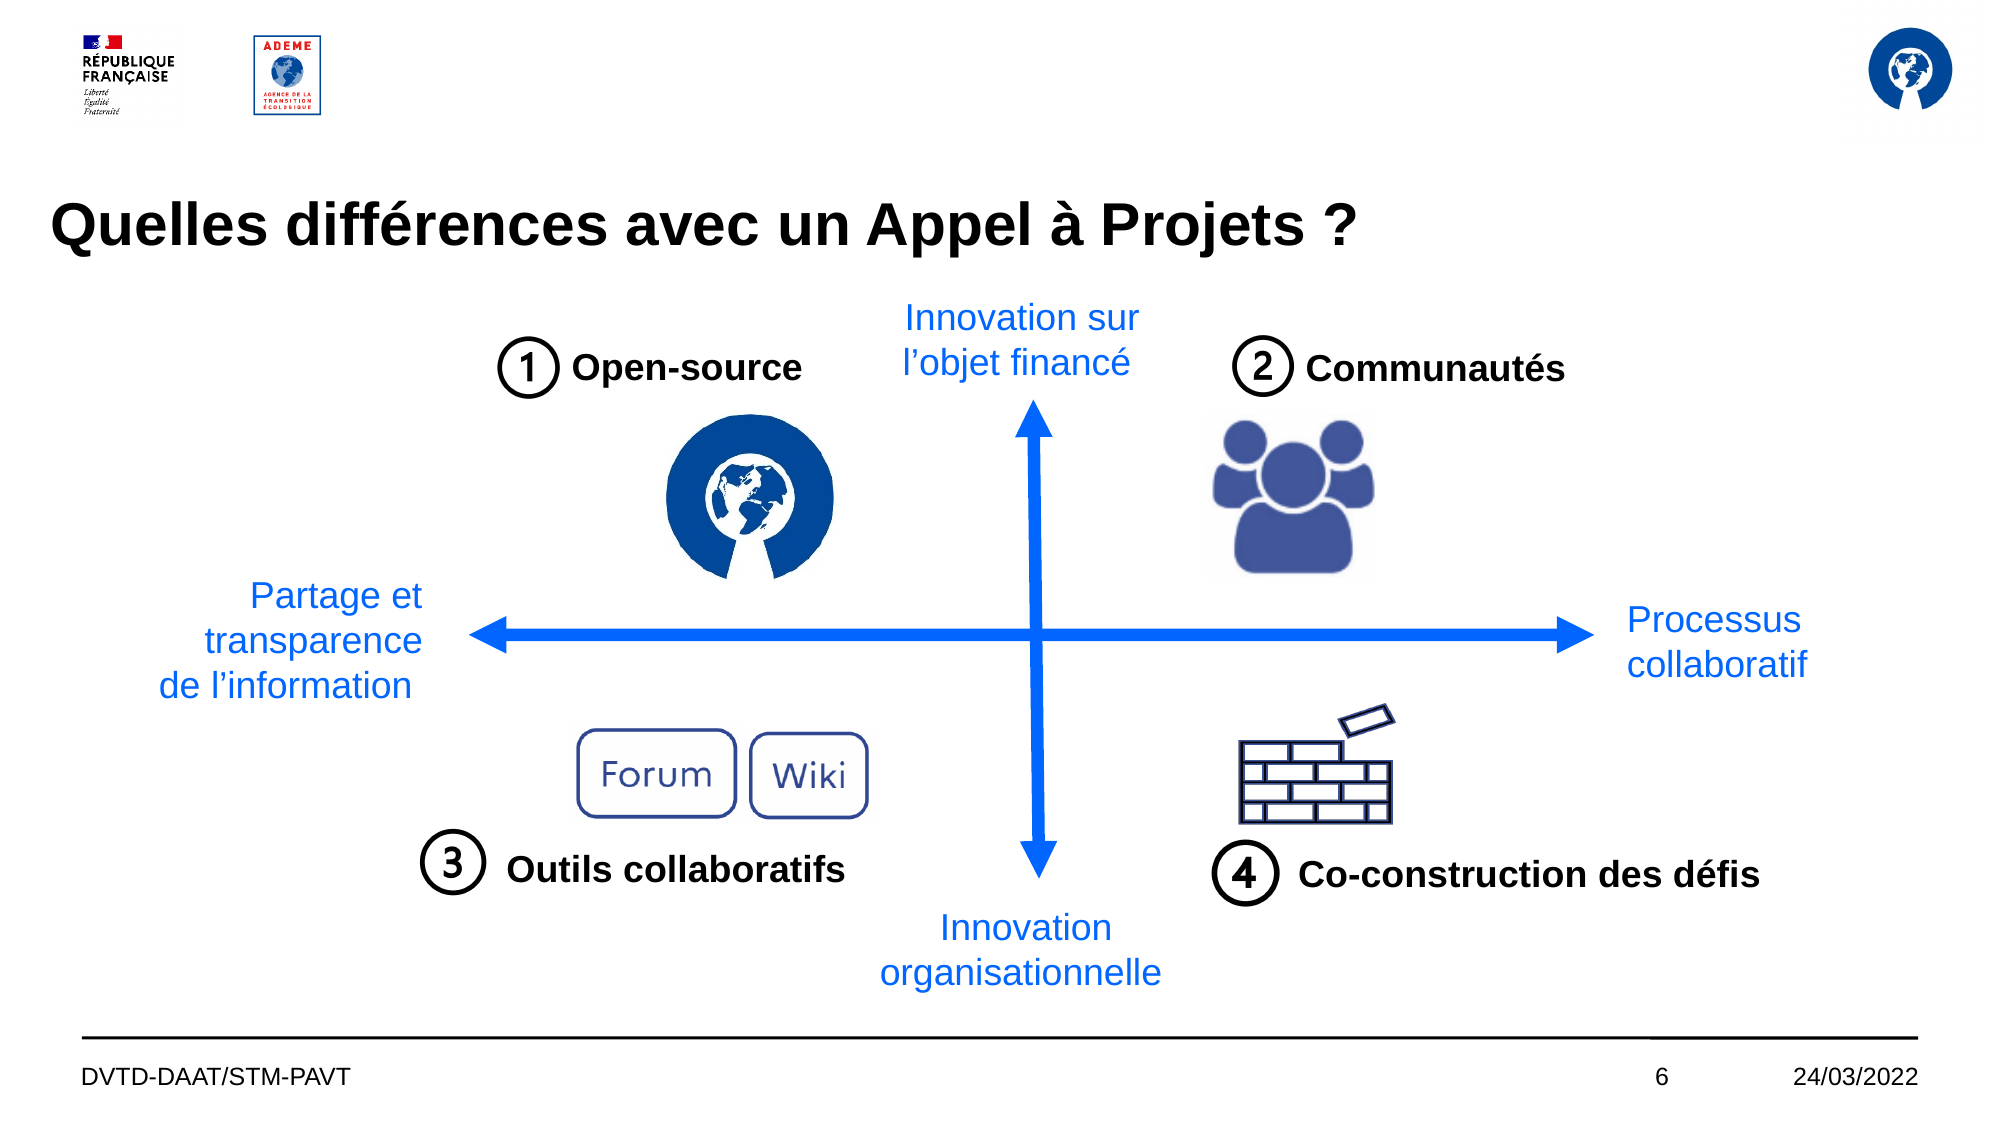

# Quelles différences avec un Appel à Projets ?
Innovation sur l’objet financé
Open-source
Communautés
Partage et transparence de l’information
Processus collaboratif
Outils collaboratifs
Co-construction des défis
Innovation organisationnelle
DVTD-DAAT/STM-PAVT
24/03/2022